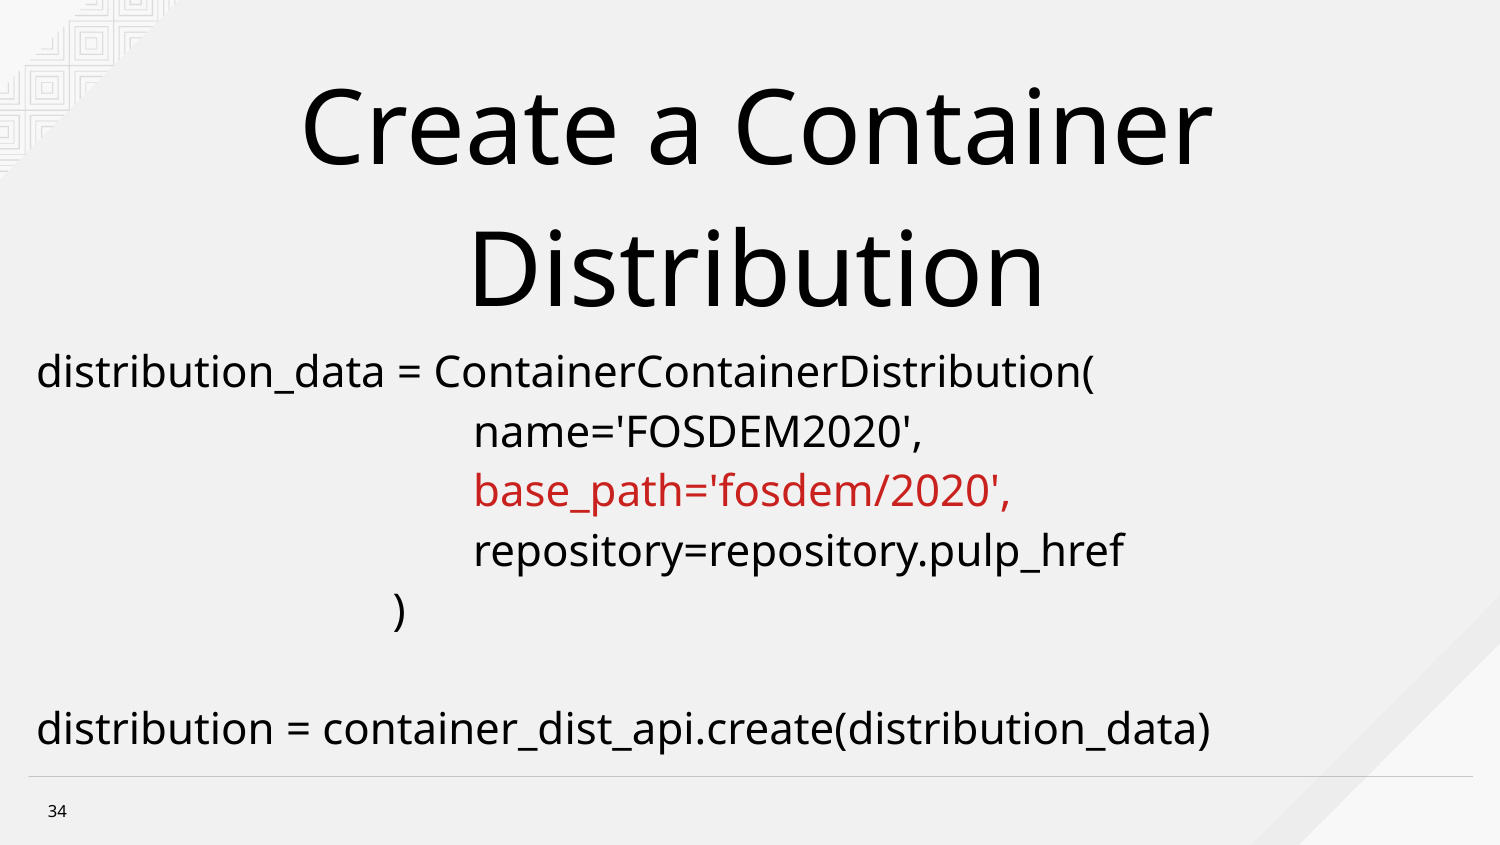

Create a Container Distribution
distribution_data = ContainerContainerDistribution(
 name='FOSDEM2020',
 base_path='fosdem/2020',
 repository=repository.pulp_href
 )
distribution = container_dist_api.create(distribution_data)
34